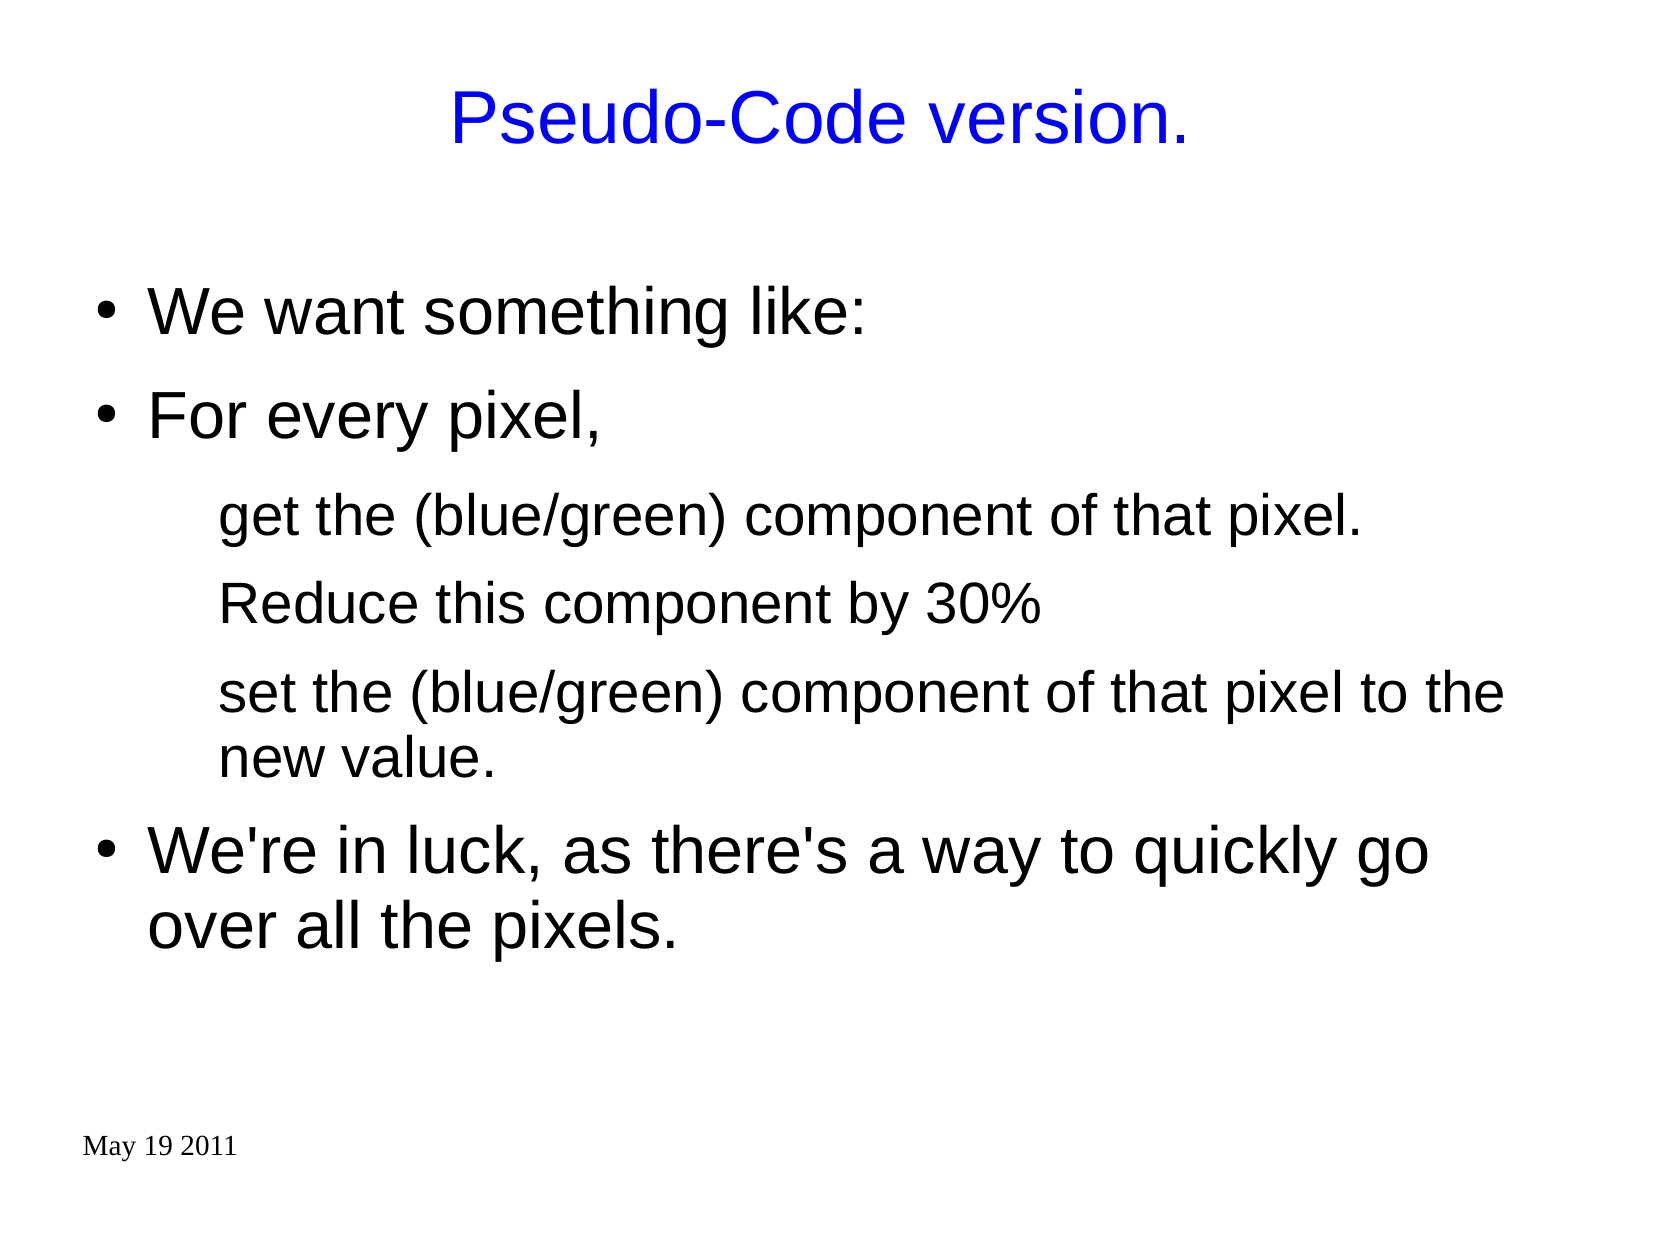

# Pseudo-Code version.
We want something like:
For every pixel,
get the (blue/green) component of that pixel.
Reduce this component by 30%
set the (blue/green) component of that pixel to the new value.
We're in luck, as there's a way to quickly go over all the pixels.
May 19 2011